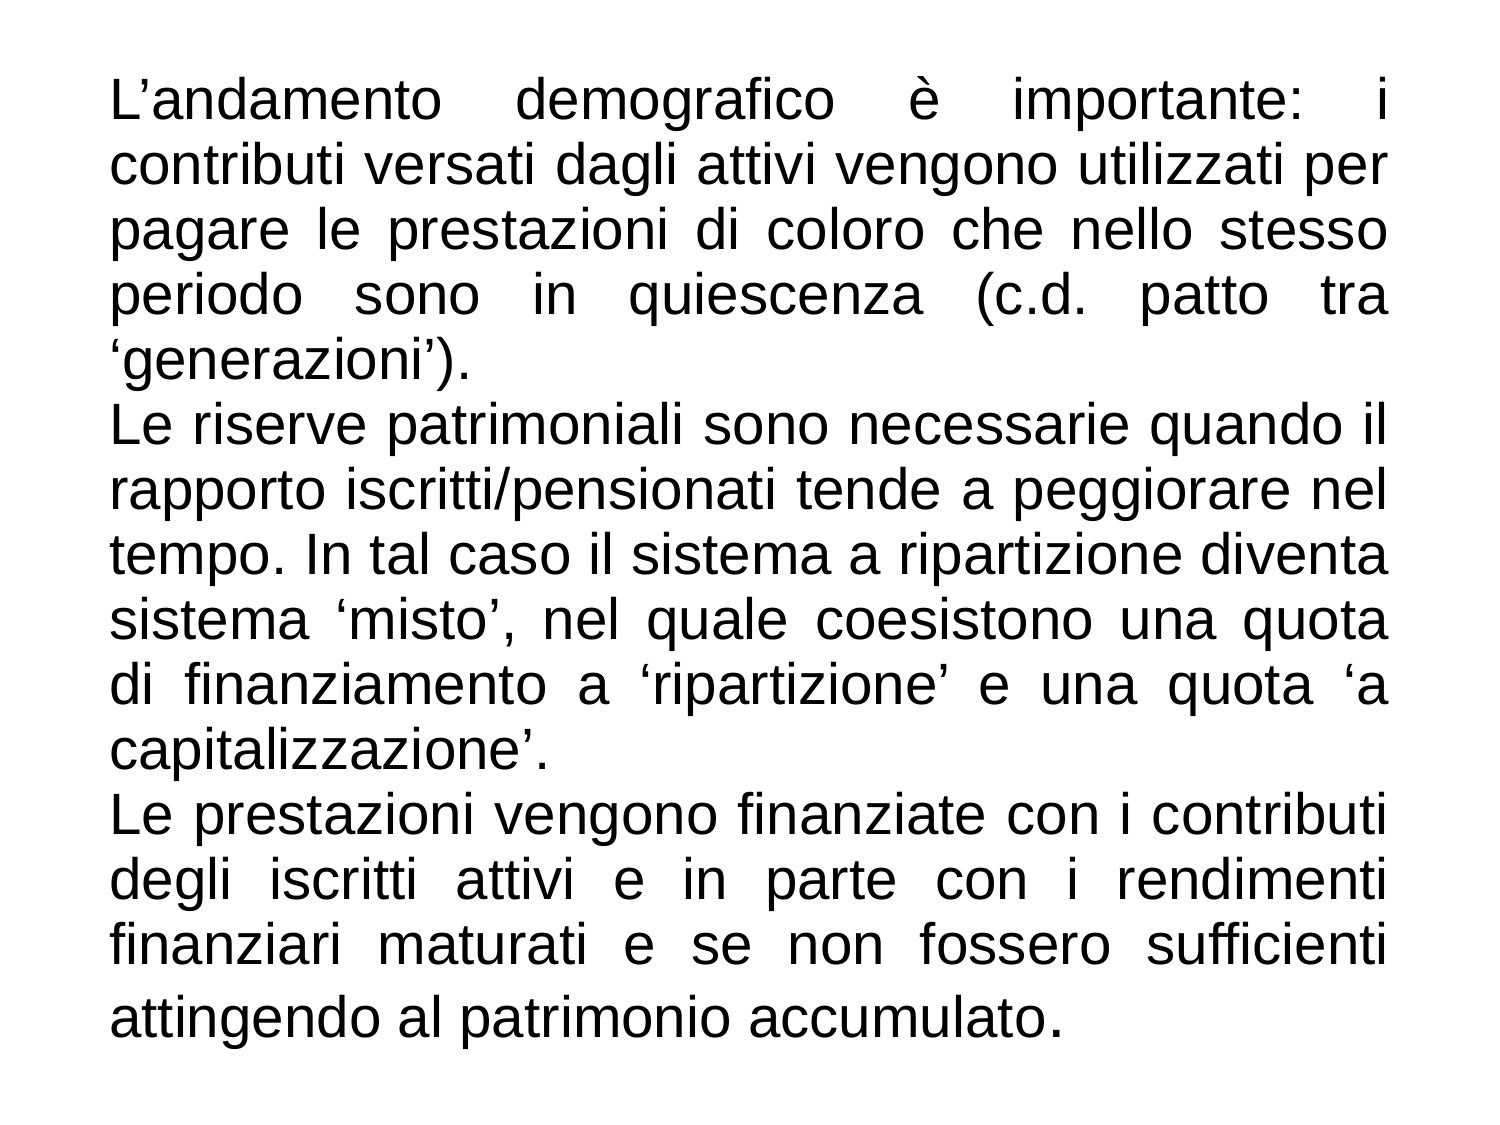

L’andamento demografico è importante: i contributi versati dagli attivi vengono utilizzati per pagare le prestazioni di coloro che nello stesso periodo sono in quiescenza (c.d. patto tra ‘generazioni’).
Le riserve patrimoniali sono necessarie quando il rapporto iscritti/pensionati tende a peggiorare nel tempo. In tal caso il sistema a ripartizione diventa sistema ‘misto’, nel quale coesistono una quota di finanziamento a ‘ripartizione’ e una quota ‘a capitalizzazione’.
Le prestazioni vengono finanziate con i contributi degli iscritti attivi e in parte con i rendimenti finanziari maturati e se non fossero sufficienti attingendo al patrimonio accumulato.